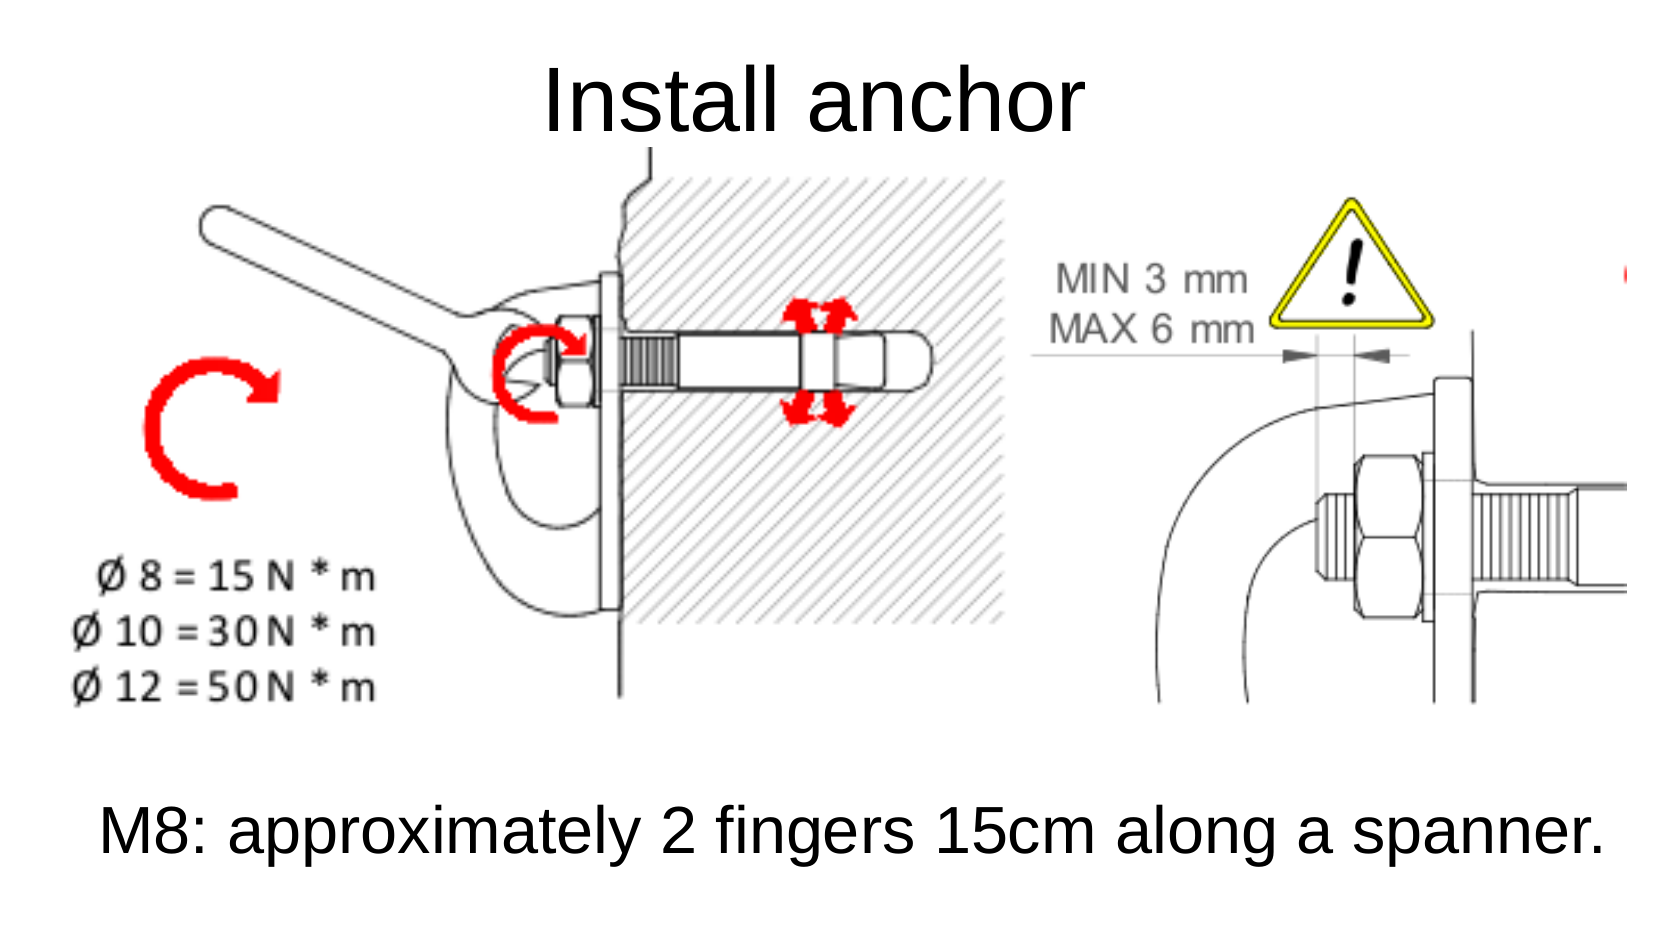

# Install anchor
M8: approximately 2 fingers 15cm along a spanner.